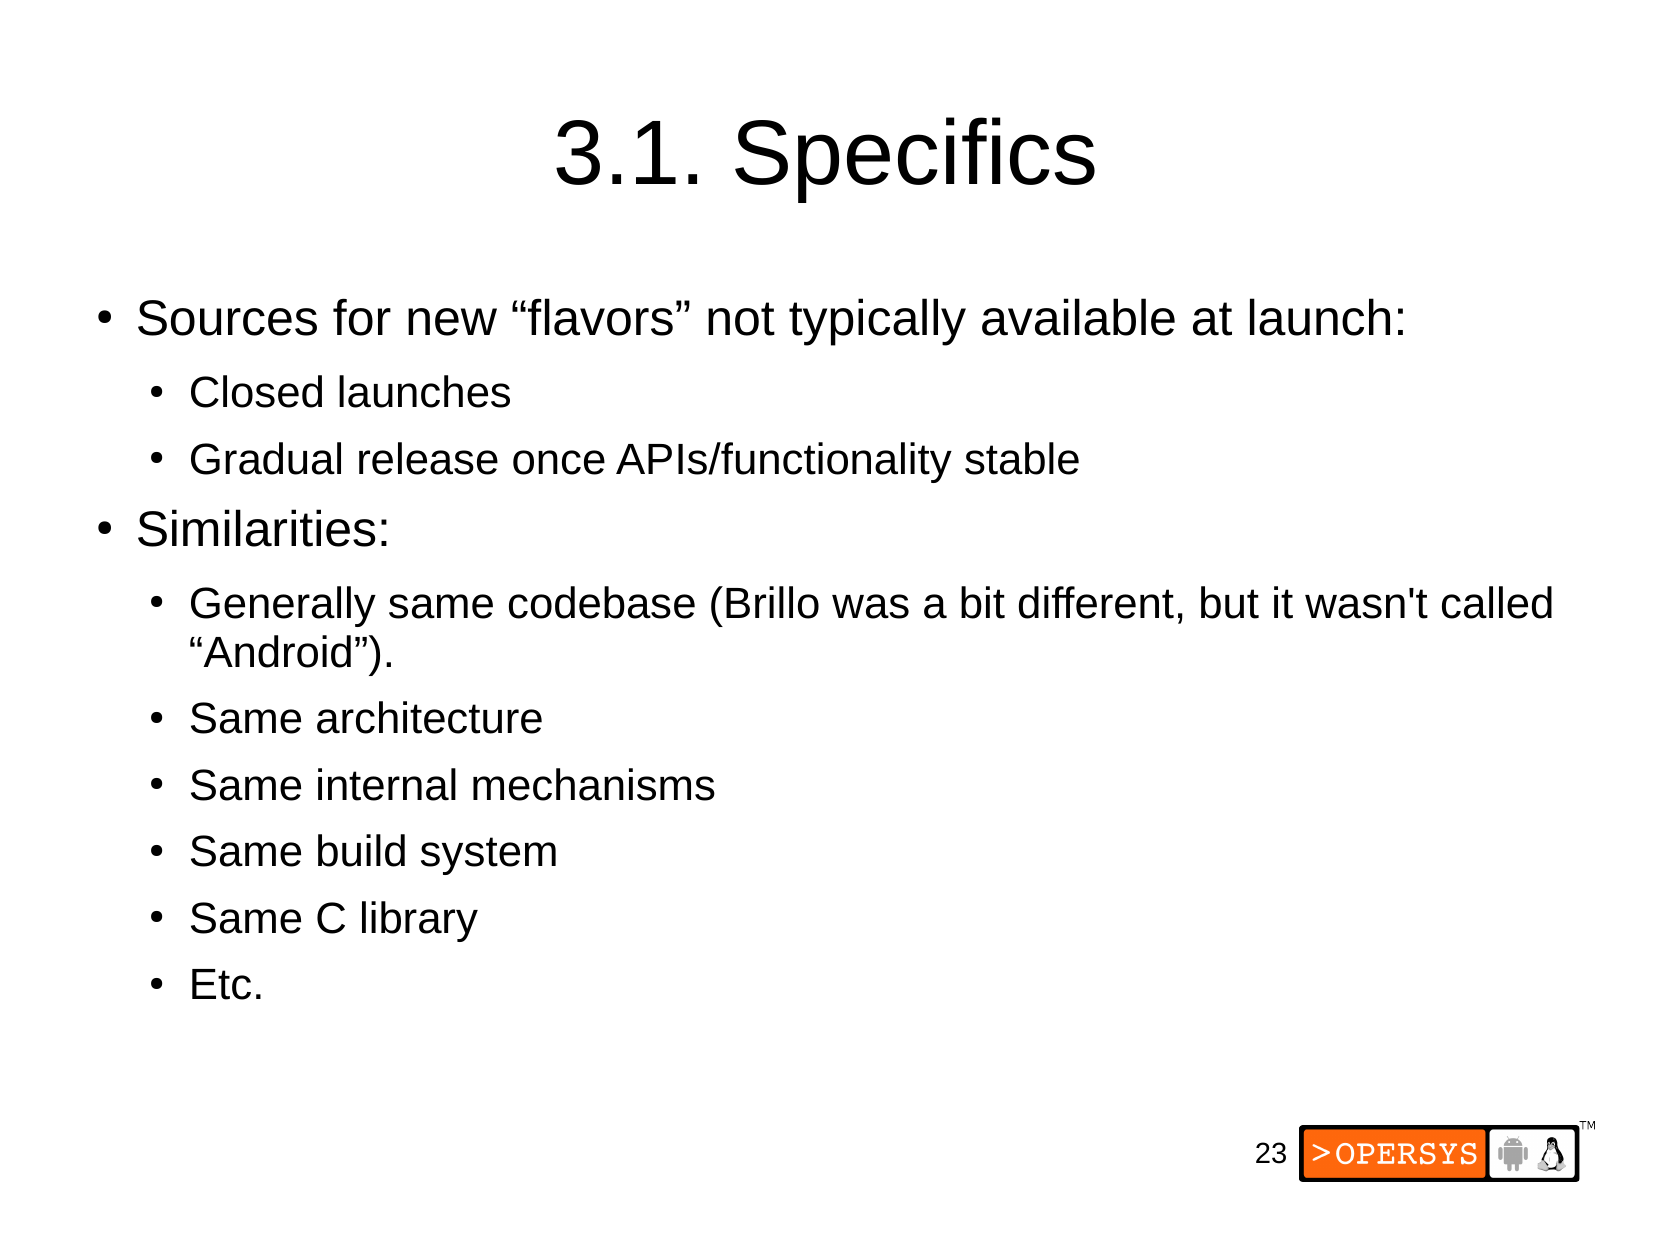

# 3.1. Specifics
Sources for new “flavors” not typically available at launch:
Closed launches
Gradual release once APIs/functionality stable
Similarities:
Generally same codebase (Brillo was a bit different, but it wasn't called “Android”).
Same architecture
Same internal mechanisms
Same build system
Same C library
Etc.